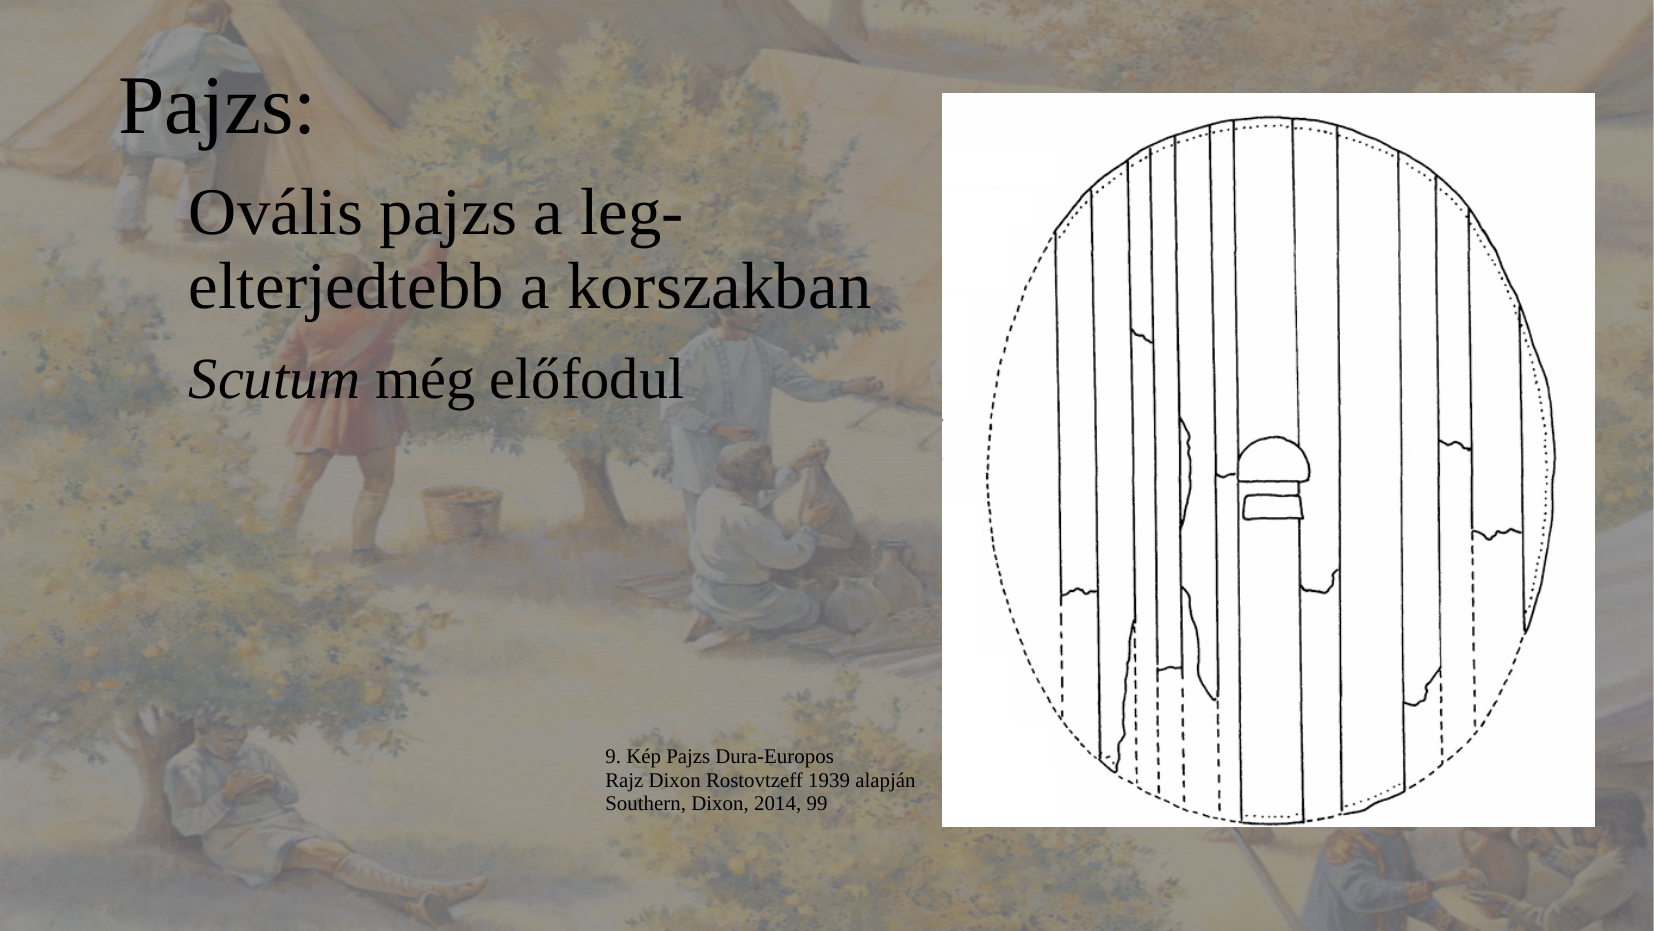

# Pajzs:
Ovális pajzs a leg-elterjedtebb a korszakban
Scutum még előfodul
9. Kép Pajzs Dura-Europos
Rajz Dixon Rostovtzeff 1939 alapján
Southern, Dixon, 2014, 99